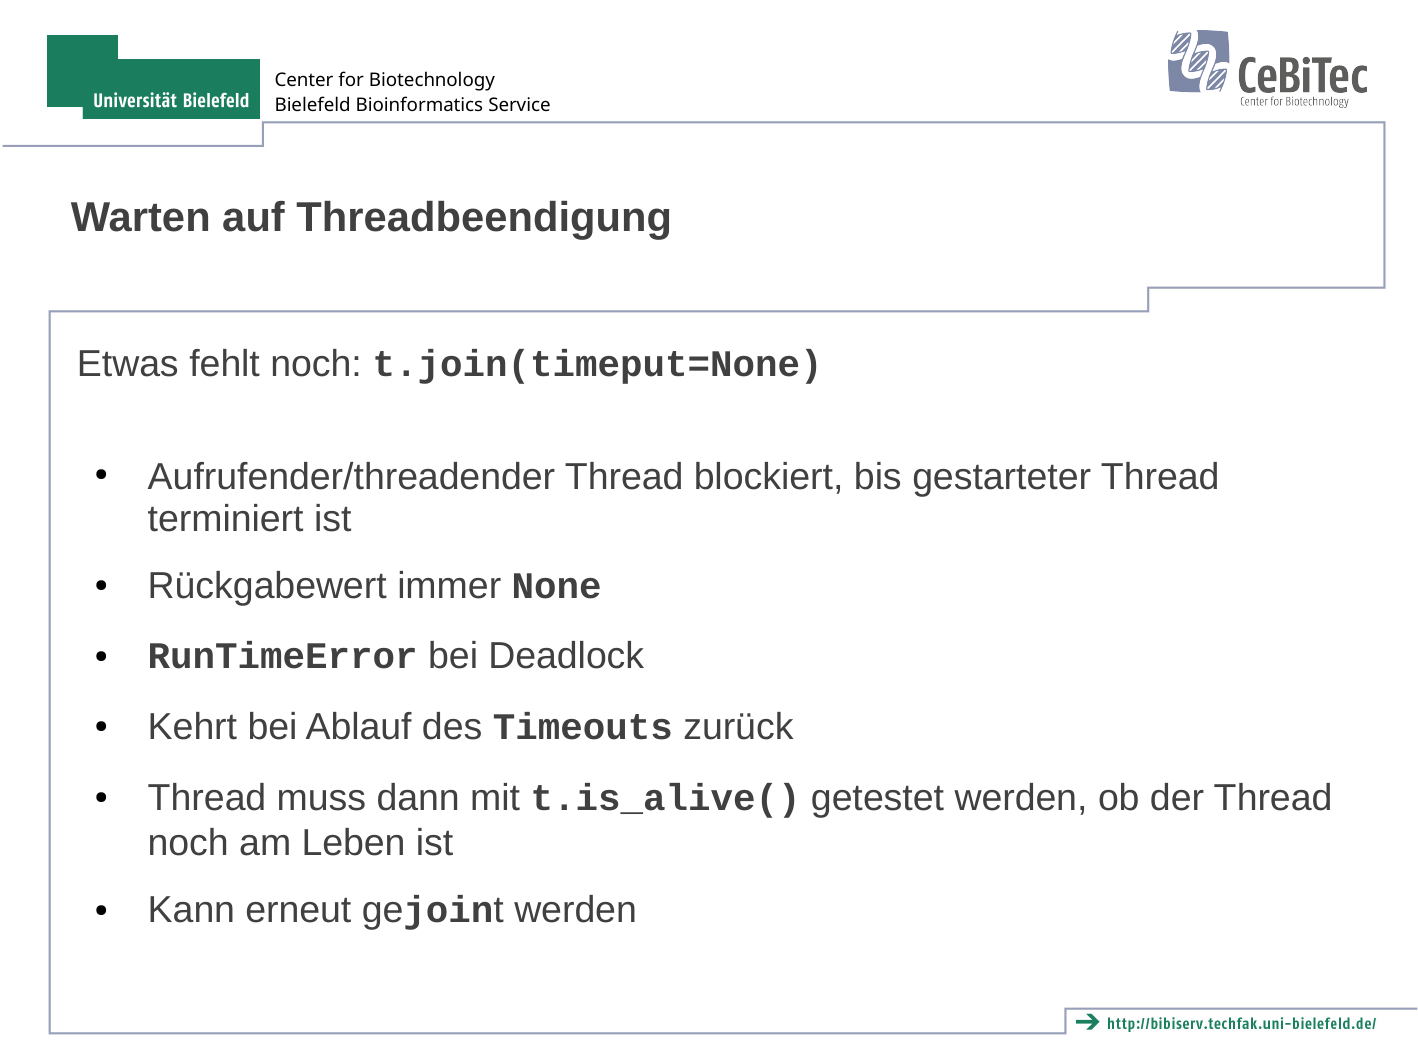

# Warten auf Threadbeendigung
Etwas fehlt noch: t.join(timeput=None)
Aufrufender/threadender Thread blockiert, bis gestarteter Thread terminiert ist
Rückgabewert immer None
RunTimeError bei Deadlock
Kehrt bei Ablauf des Timeouts zurück
Thread muss dann mit t.is_alive() getestet werden, ob der Thread noch am Leben ist
Kann erneut gejoint werden